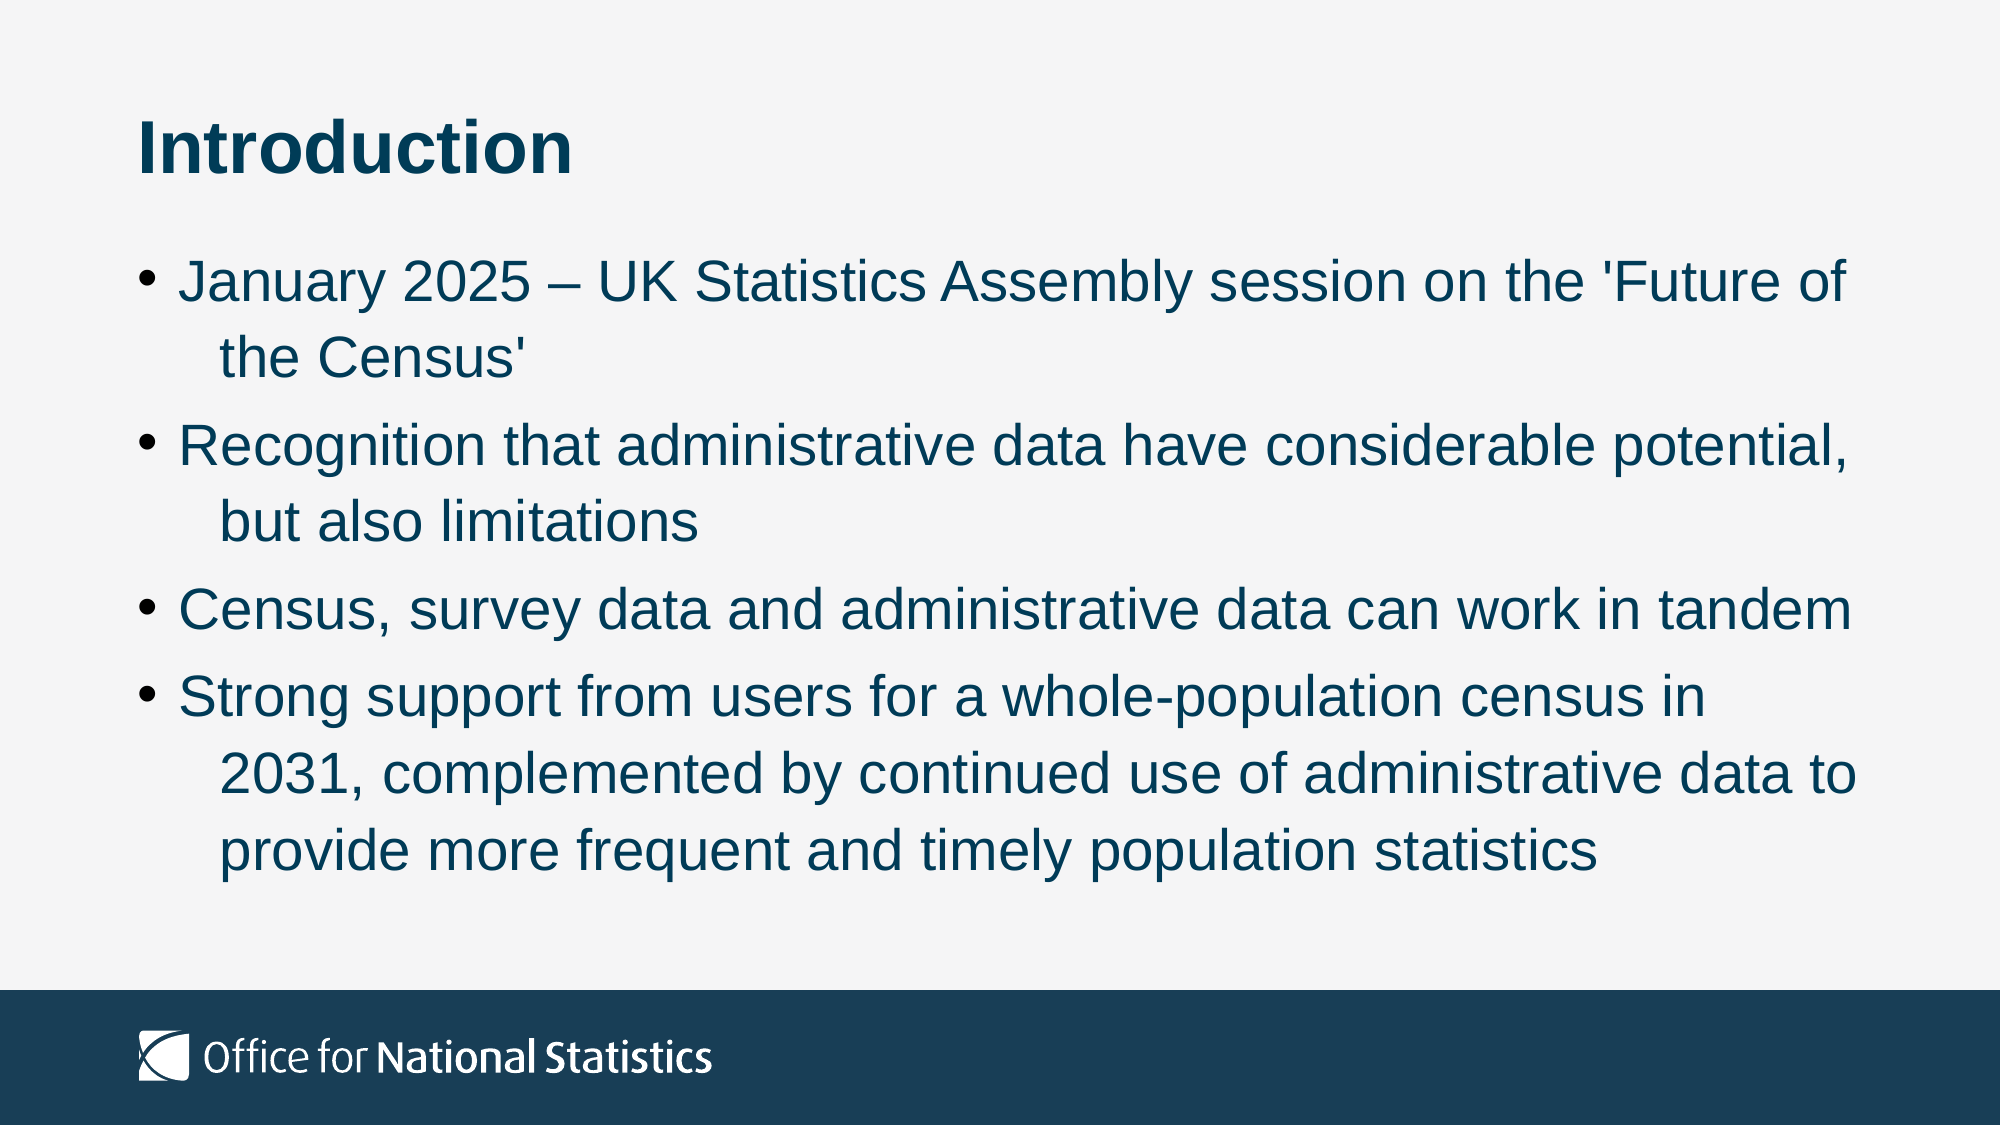

# Introduction
January 2025 – UK Statistics Assembly session on the 'Future of the Census'
Recognition that administrative data have considerable potential, but also limitations
Census, survey data and administrative data can work in tandem
Strong support from users for a whole-population census in 2031, complemented by continued use of administrative data to provide more frequent and timely population statistics